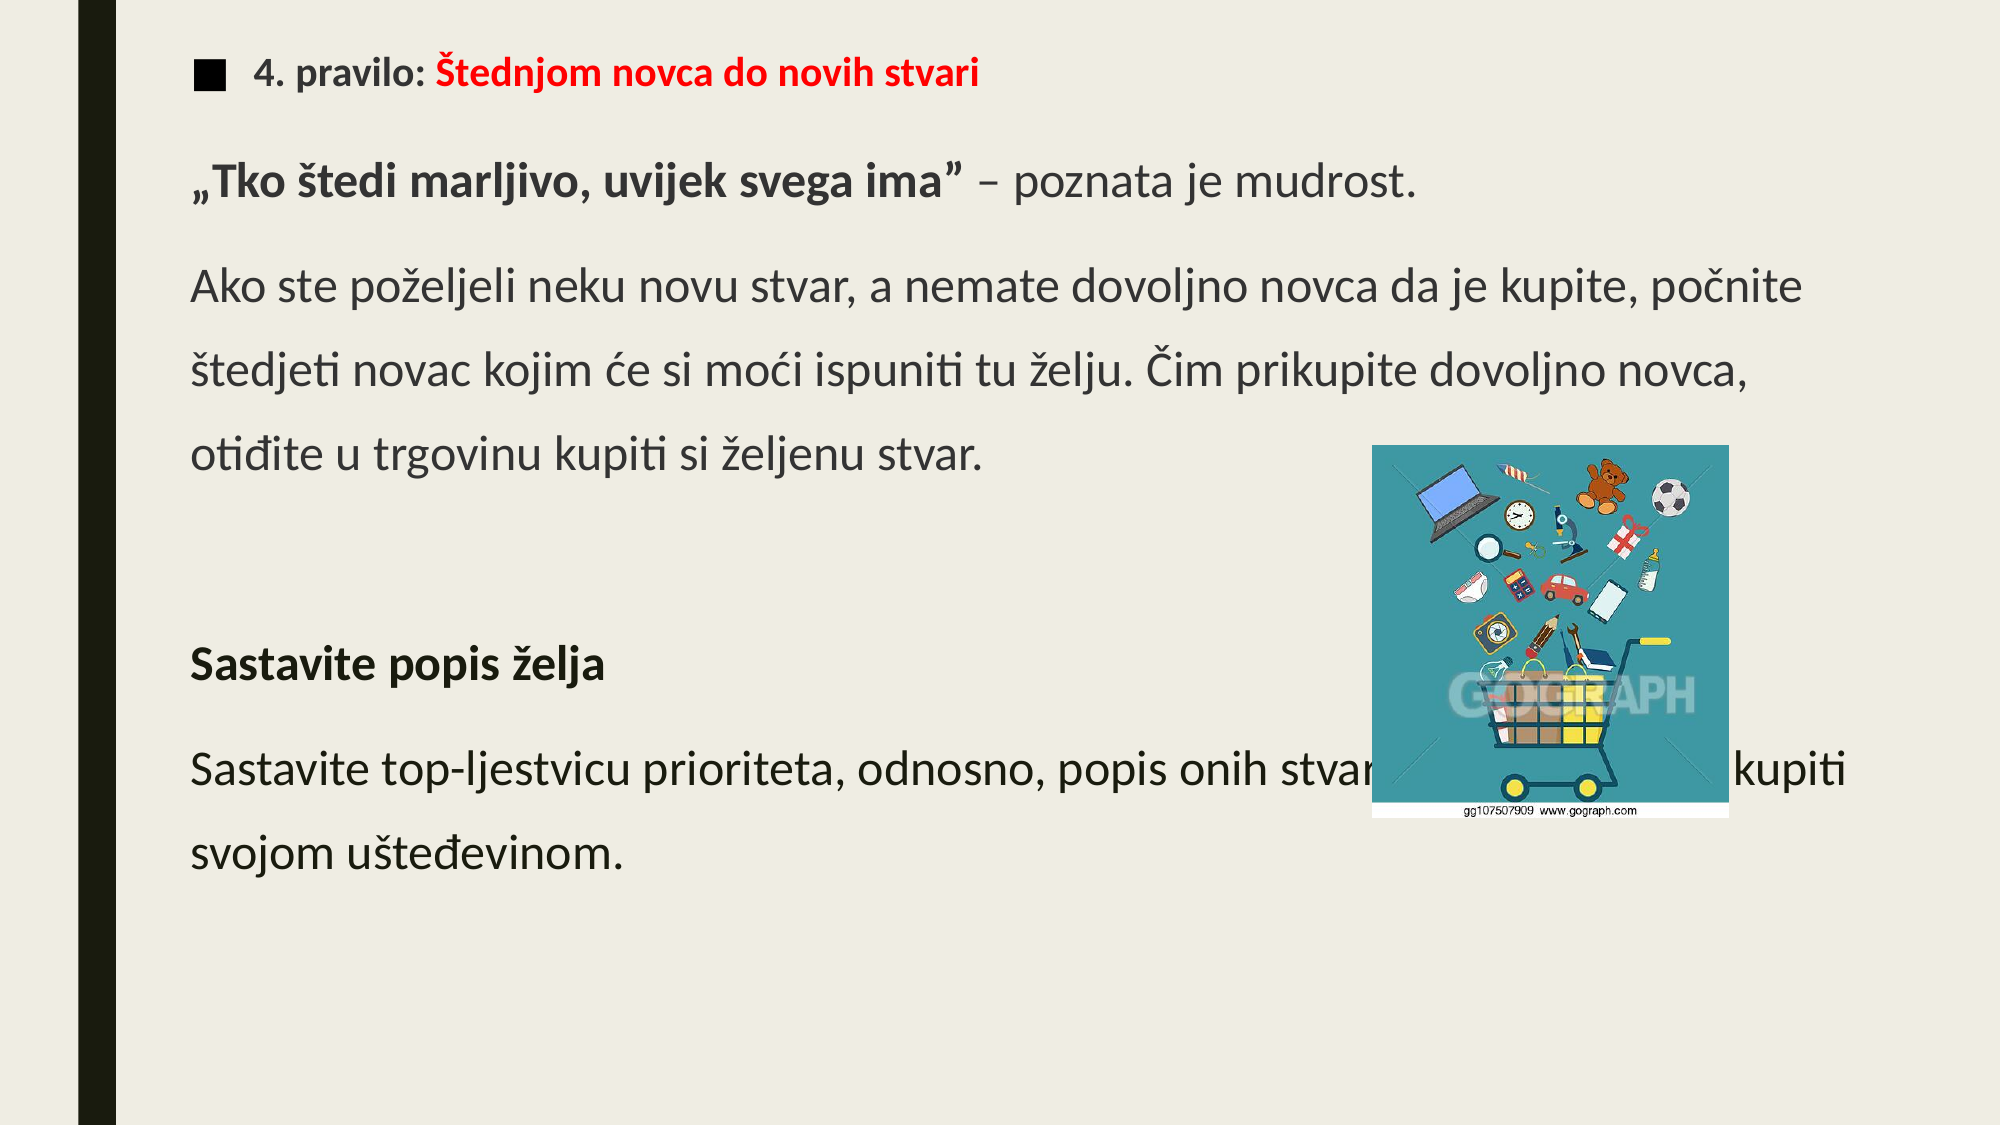

# 4. pravilo: Štednjom novca do novih stvari
„Tko štedi marljivo, uvijek svega ima” – poznata je mudrost.
Ako ste poželjeli neku novu stvar, a nemate dovoljno novca da je kupite, počnite štedjeti novac kojim će si moći ispuniti tu želju. Čim prikupite dovoljno novca, otiđite u trgovinu kupiti si željenu stvar.
Sastavite popis želja
Sastavite top-ljestvicu prioriteta, odnosno, popis onih stvari koje biste željeli kupiti svojom ušteđevinom.